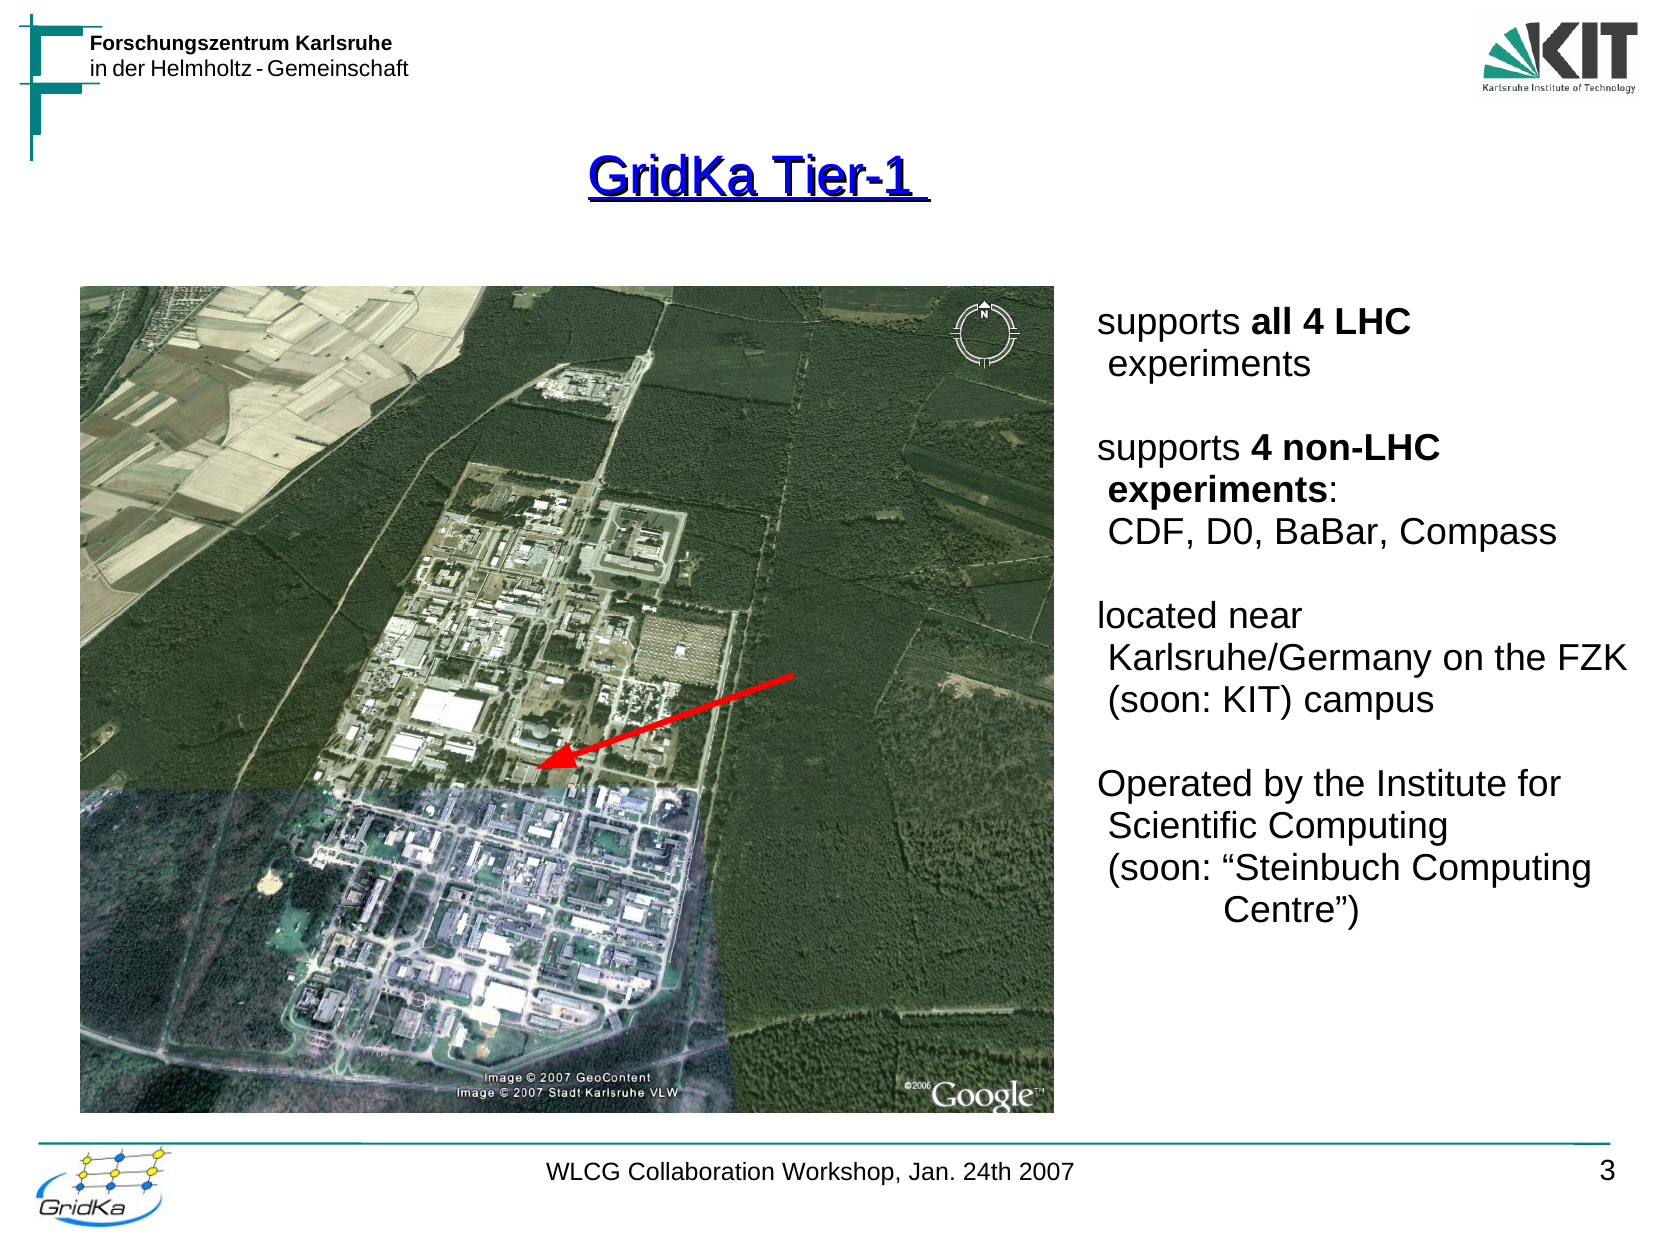

GridKa Tier-1
 supports all 4 LHC
 experiments
 supports 4 non-LHC
 experiments:
 CDF, D0, BaBar, Compass
 located near
 Karlsruhe/Germany on the FZK
 (soon: KIT) campus
 Operated by the Institute for
 Scientific Computing
 (soon: “Steinbuch Computing
 Centre”)